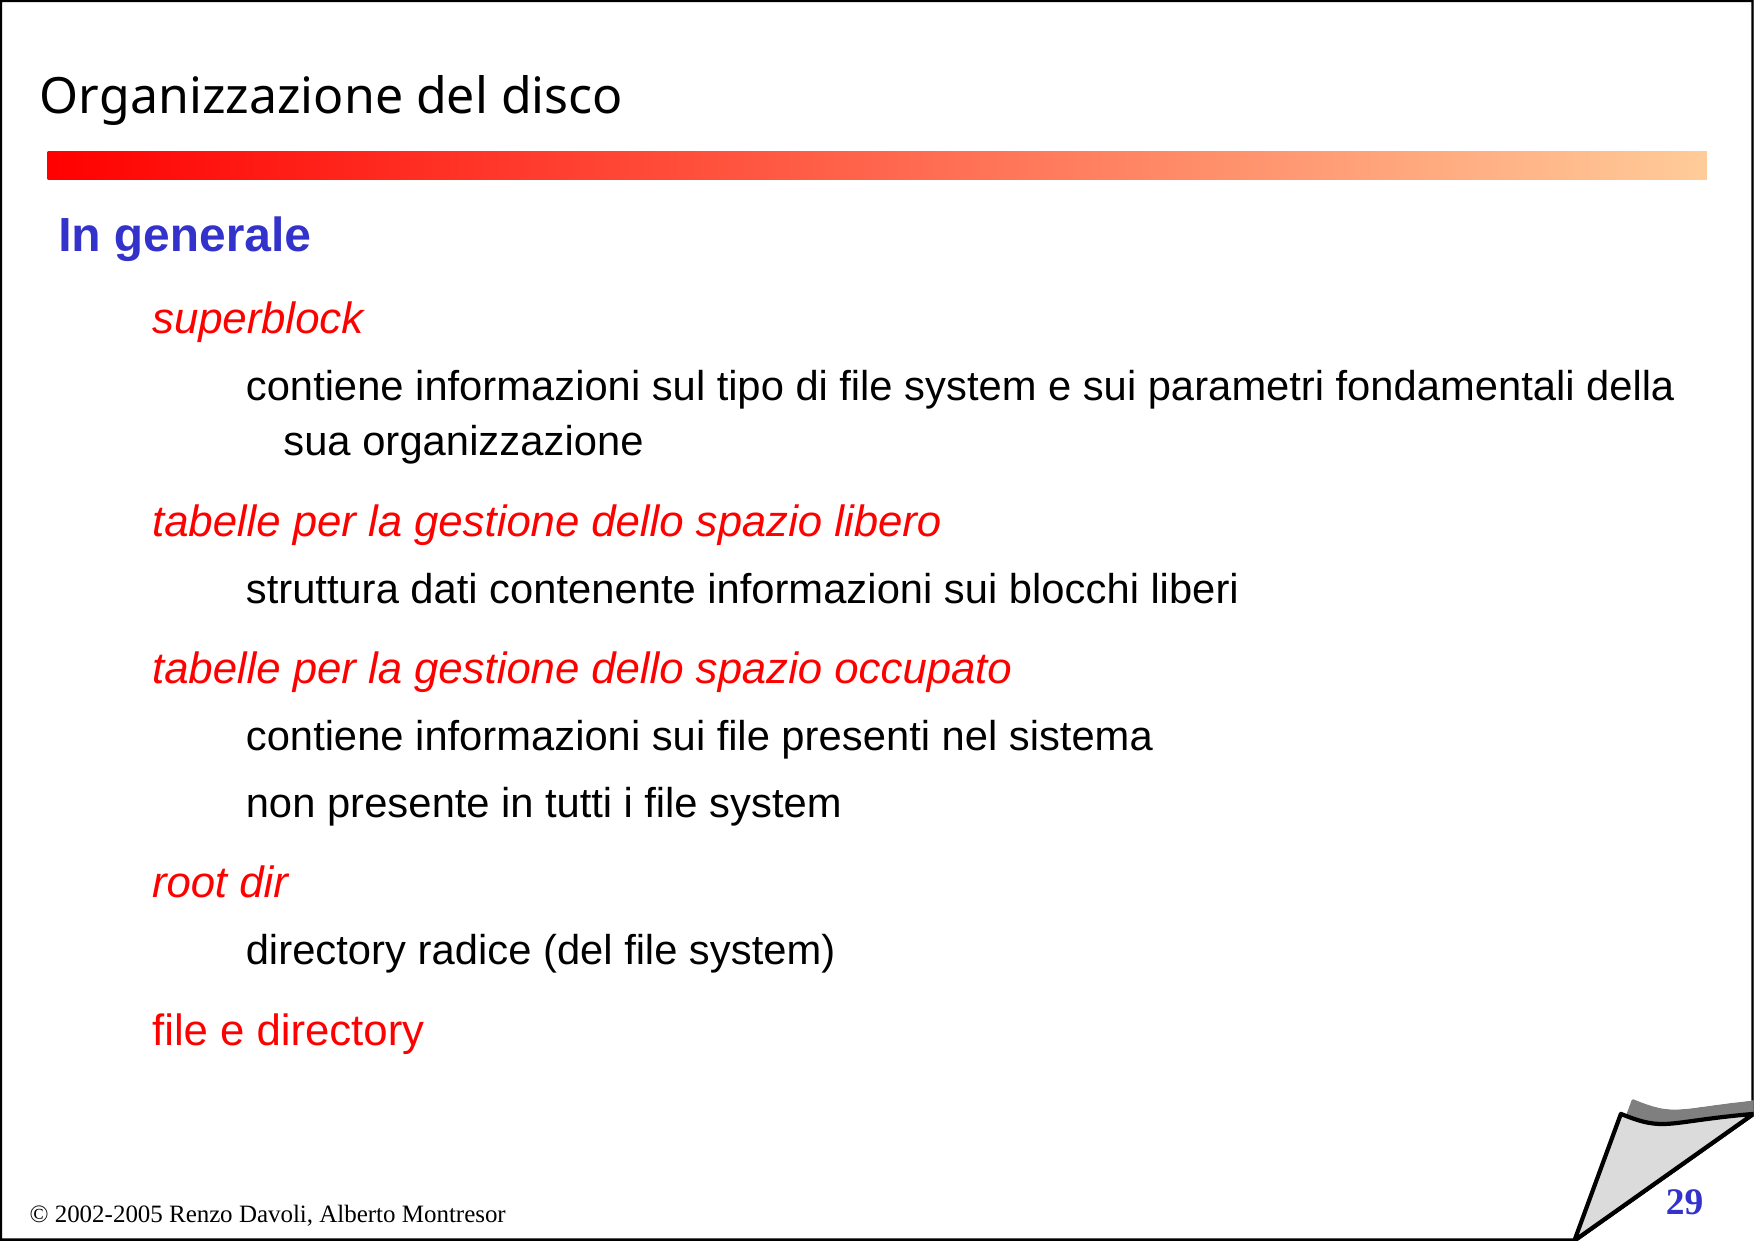

# Organizzazione del disco
In generale
superblock
contiene informazioni sul tipo di file system e sui parametri fondamentali della sua organizzazione
tabelle per la gestione dello spazio libero
struttura dati contenente informazioni sui blocchi liberi
tabelle per la gestione dello spazio occupato
contiene informazioni sui file presenti nel sistema
non presente in tutti i file system
root dir
directory radice (del file system)
file e directory